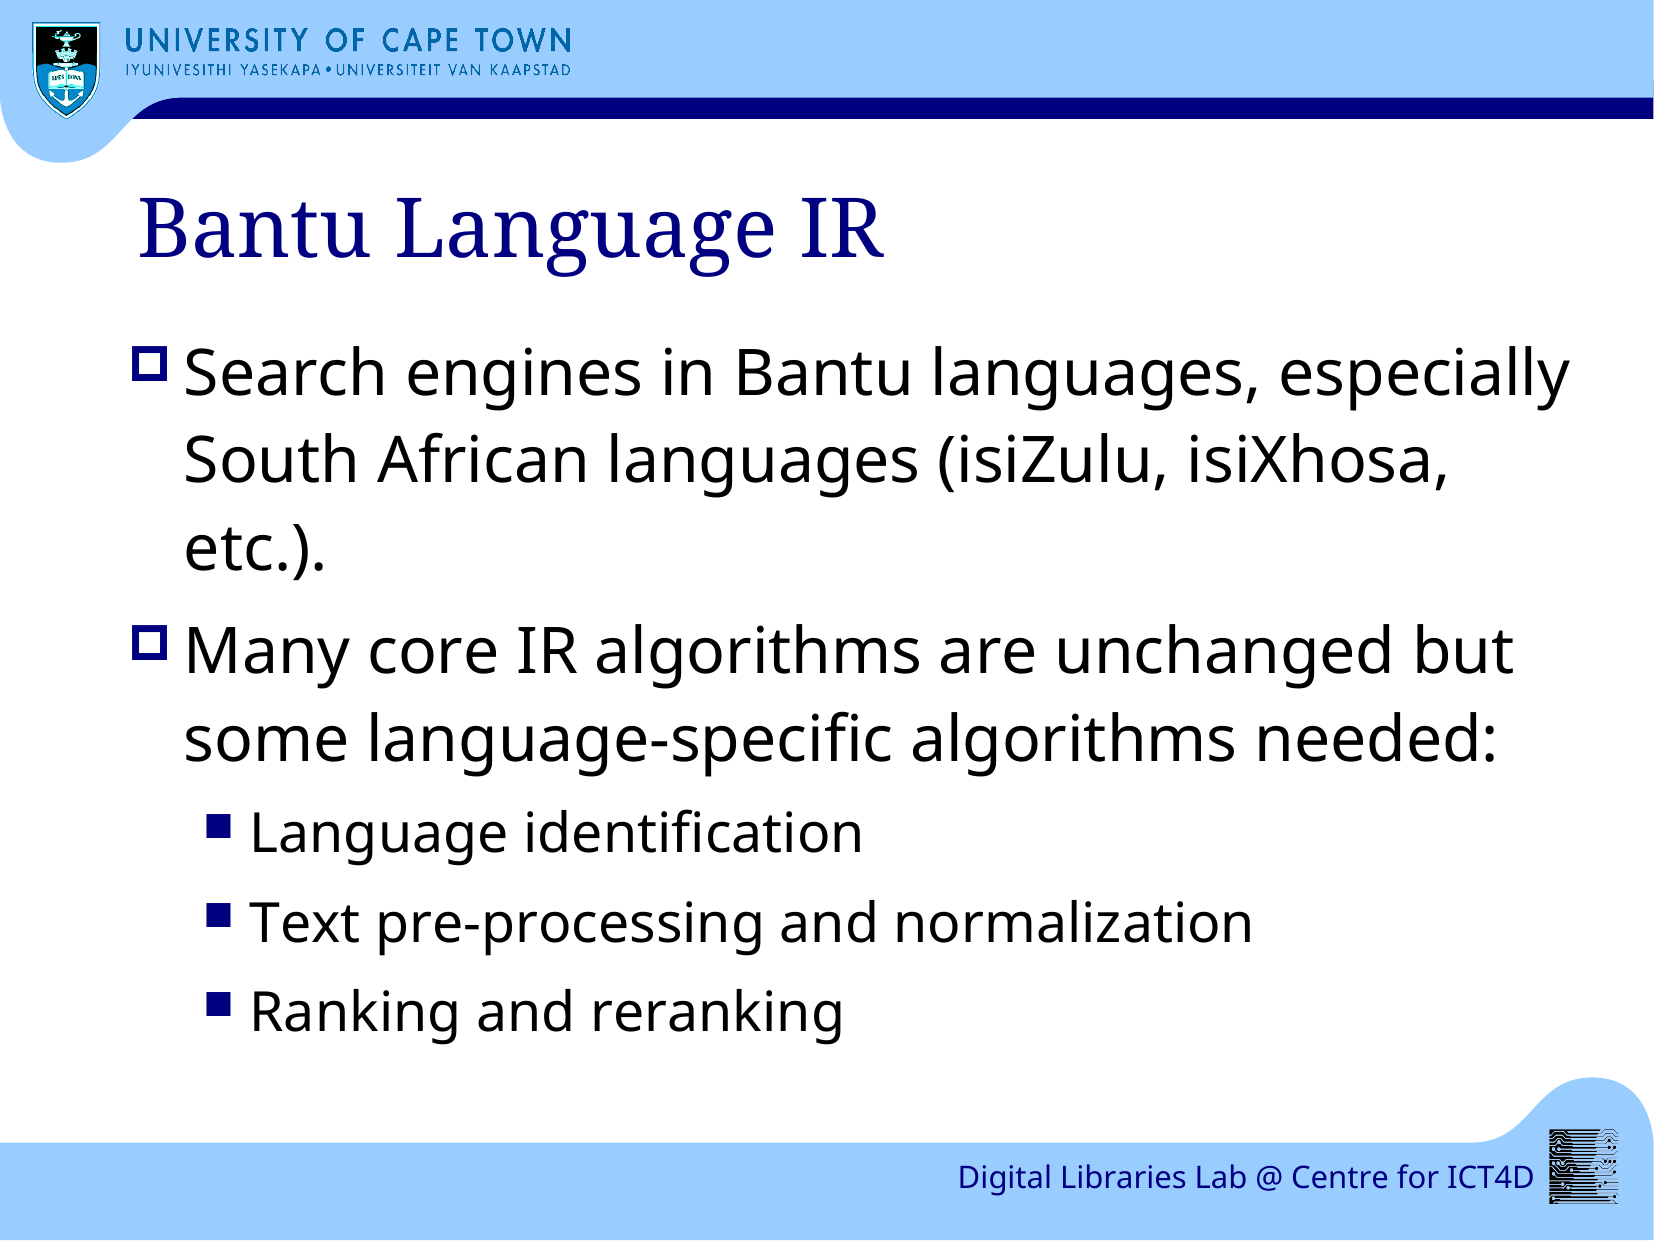

# Bantu Language IR
Search engines in Bantu languages, especially South African languages (isiZulu, isiXhosa, etc.).
Many core IR algorithms are unchanged but some language-specific algorithms needed:
Language identification
Text pre-processing and normalization
Ranking and reranking